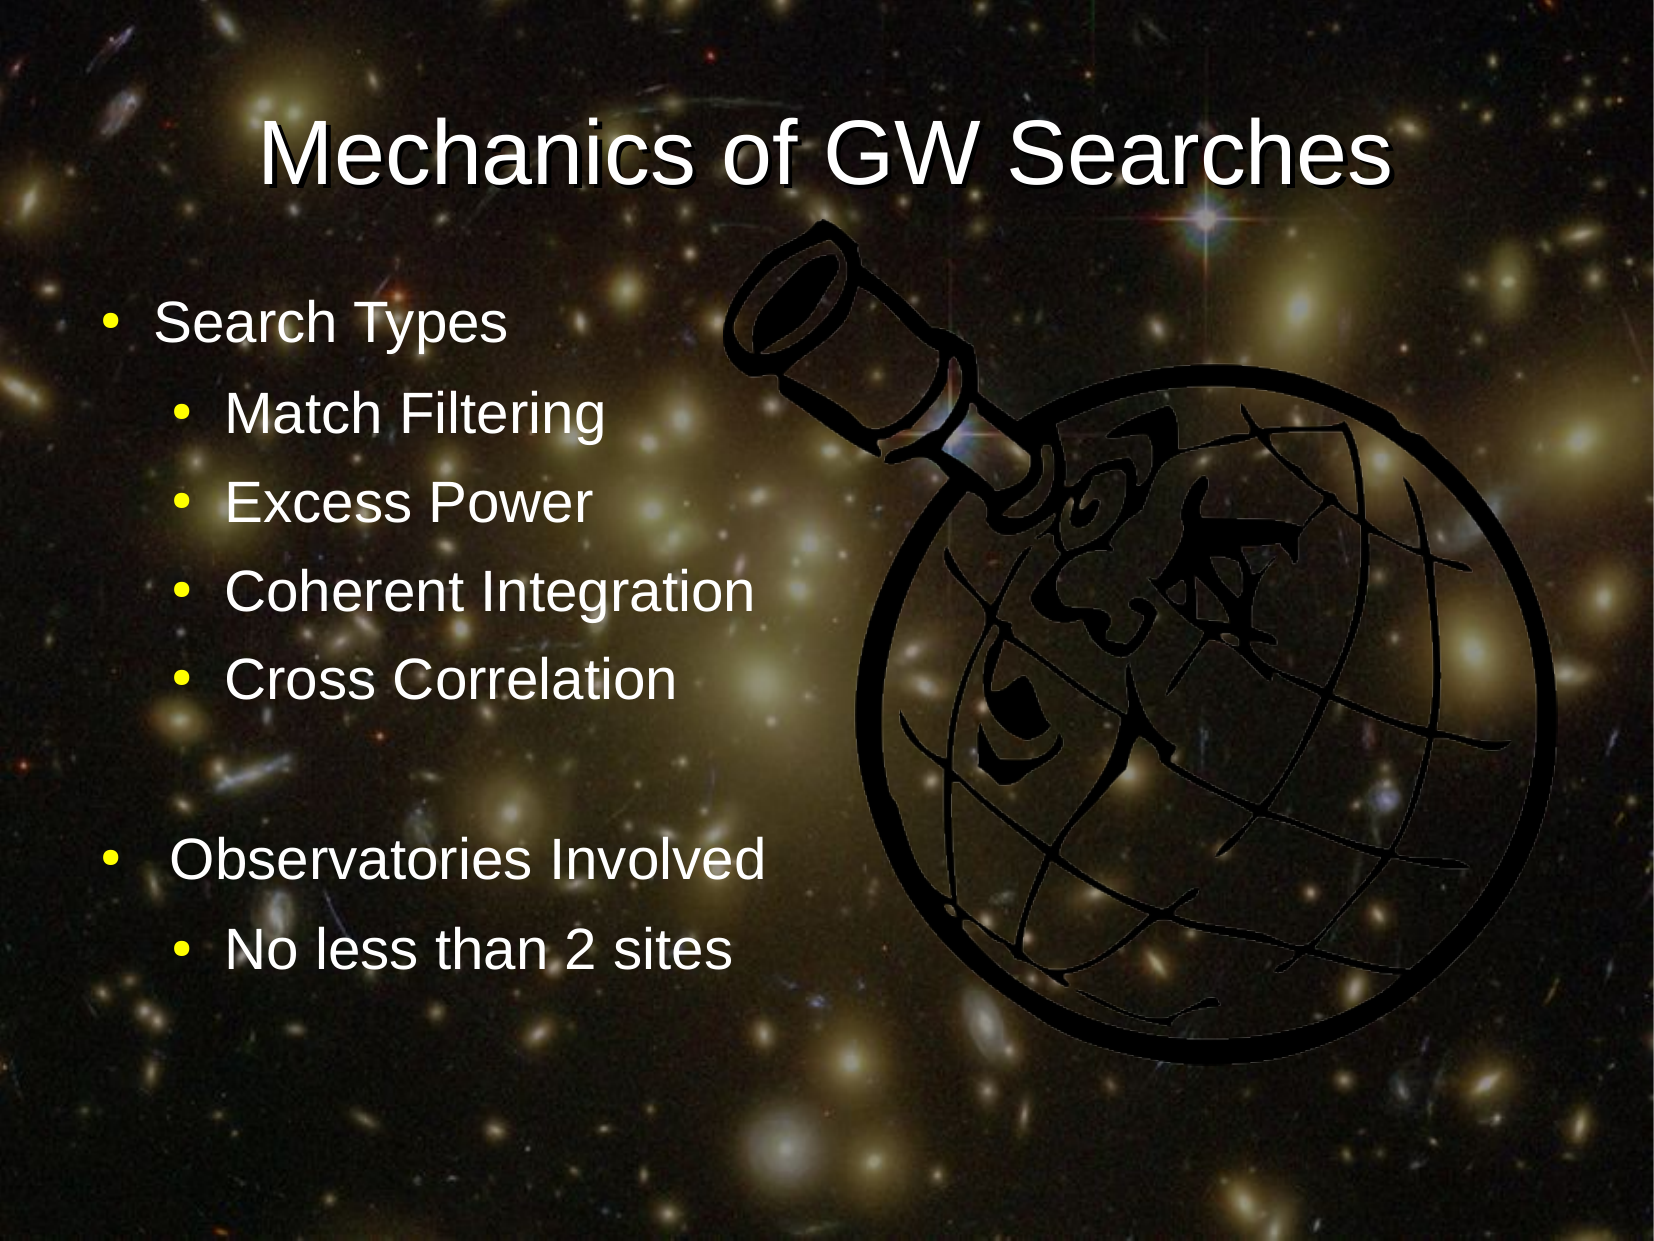

# Mechanics of GW Searches
Search Types
Match Filtering
Excess Power
Coherent Integration
Cross Correlation
 Observatories Involved
No less than 2 sites